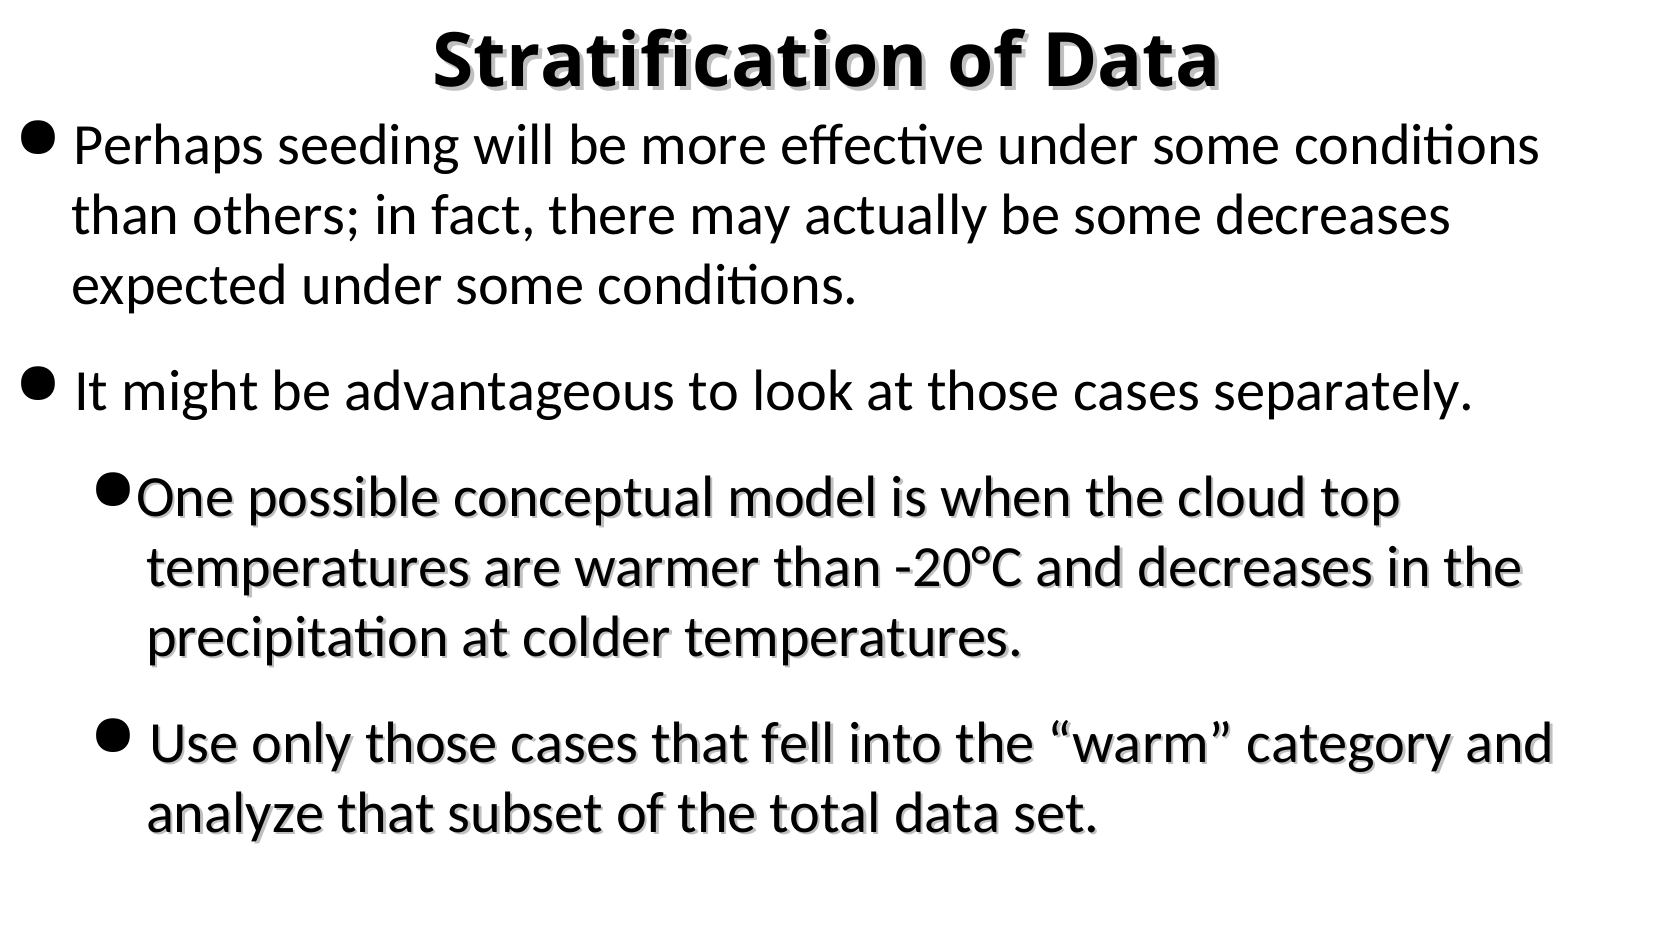

Perhaps seeding will be more effective under some conditions than others; in fact, there may actually be some decreases expected under some conditions.
 It might be advantageous to look at those cases separately.
One possible conceptual model is when the cloud top temperatures are warmer than -20°C and decreases in the precipitation at colder temperatures.
 Use only those cases that fell into the “warm” category and analyze that subset of the total data set.
# Stratification of Data